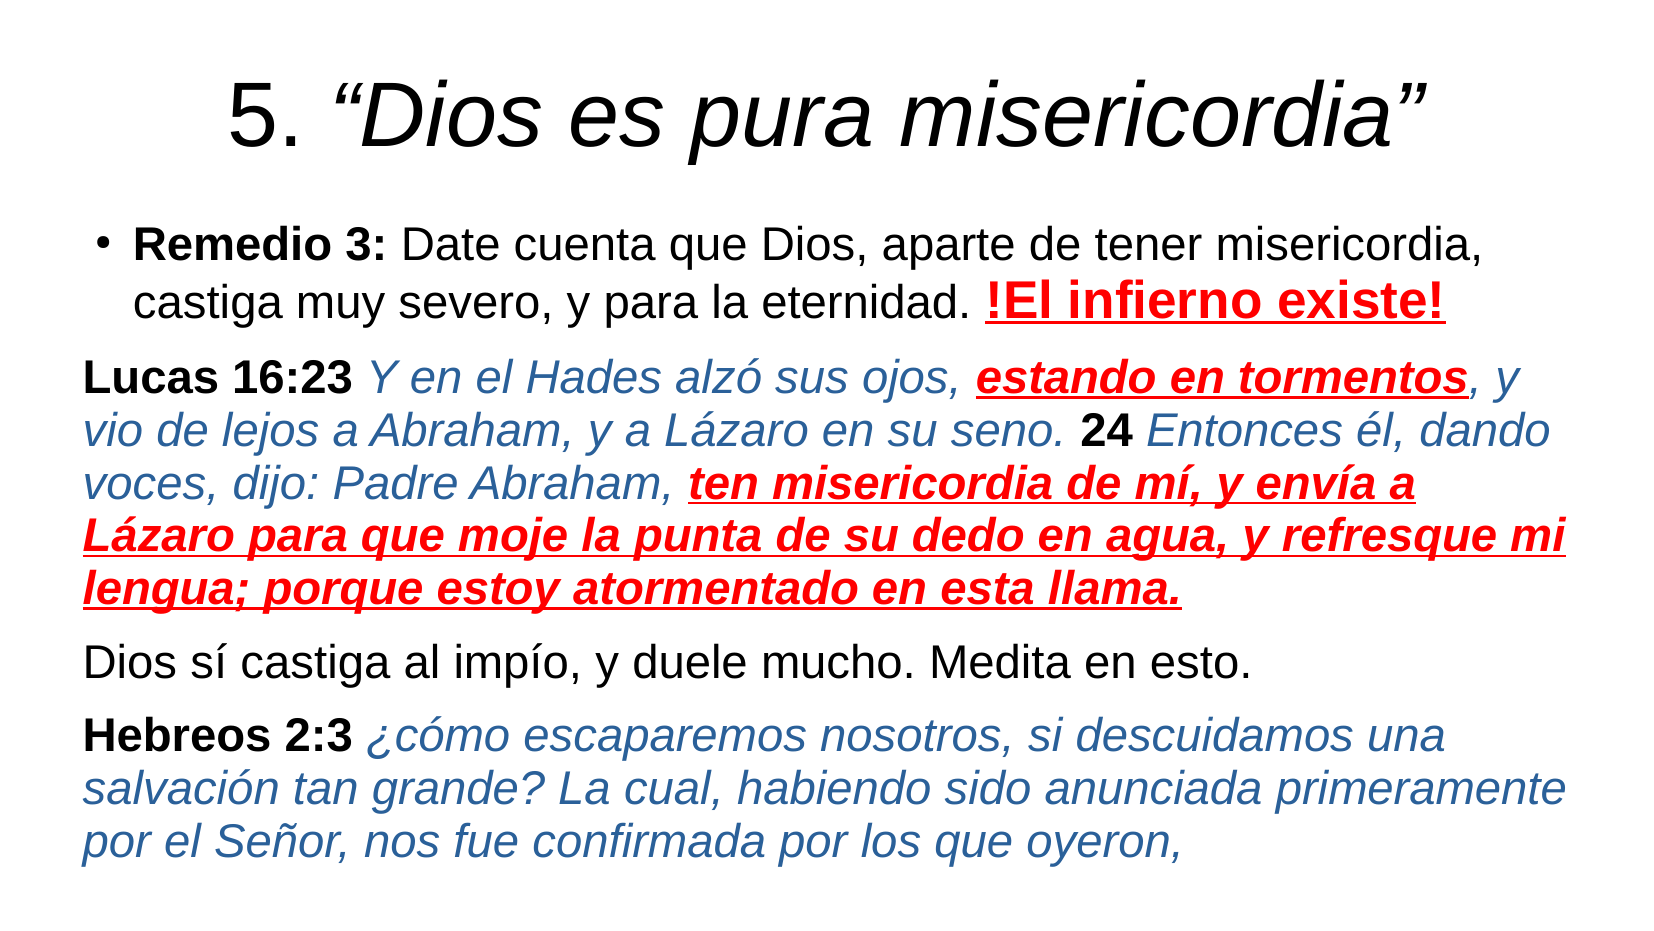

# 5. “Dios es pura misericordia”
Remedio 3: Date cuenta que Dios, aparte de tener misericordia, castiga muy severo, y para la eternidad. !El infierno existe!
Lucas 16:23 Y en el Hades alzó sus ojos, estando en tormentos, y vio de lejos a Abraham, y a Lázaro en su seno. 24 Entonces él, dando voces, dijo: Padre Abraham, ten misericordia de mí, y envía a Lázaro para que moje la punta de su dedo en agua, y refresque mi lengua; porque estoy atormentado en esta llama.
Dios sí castiga al impío, y duele mucho. Medita en esto.
Hebreos 2:3 ¿cómo escaparemos nosotros, si descuidamos una salvación tan grande? La cual, habiendo sido anunciada primeramente por el Señor, nos fue confirmada por los que oyeron,